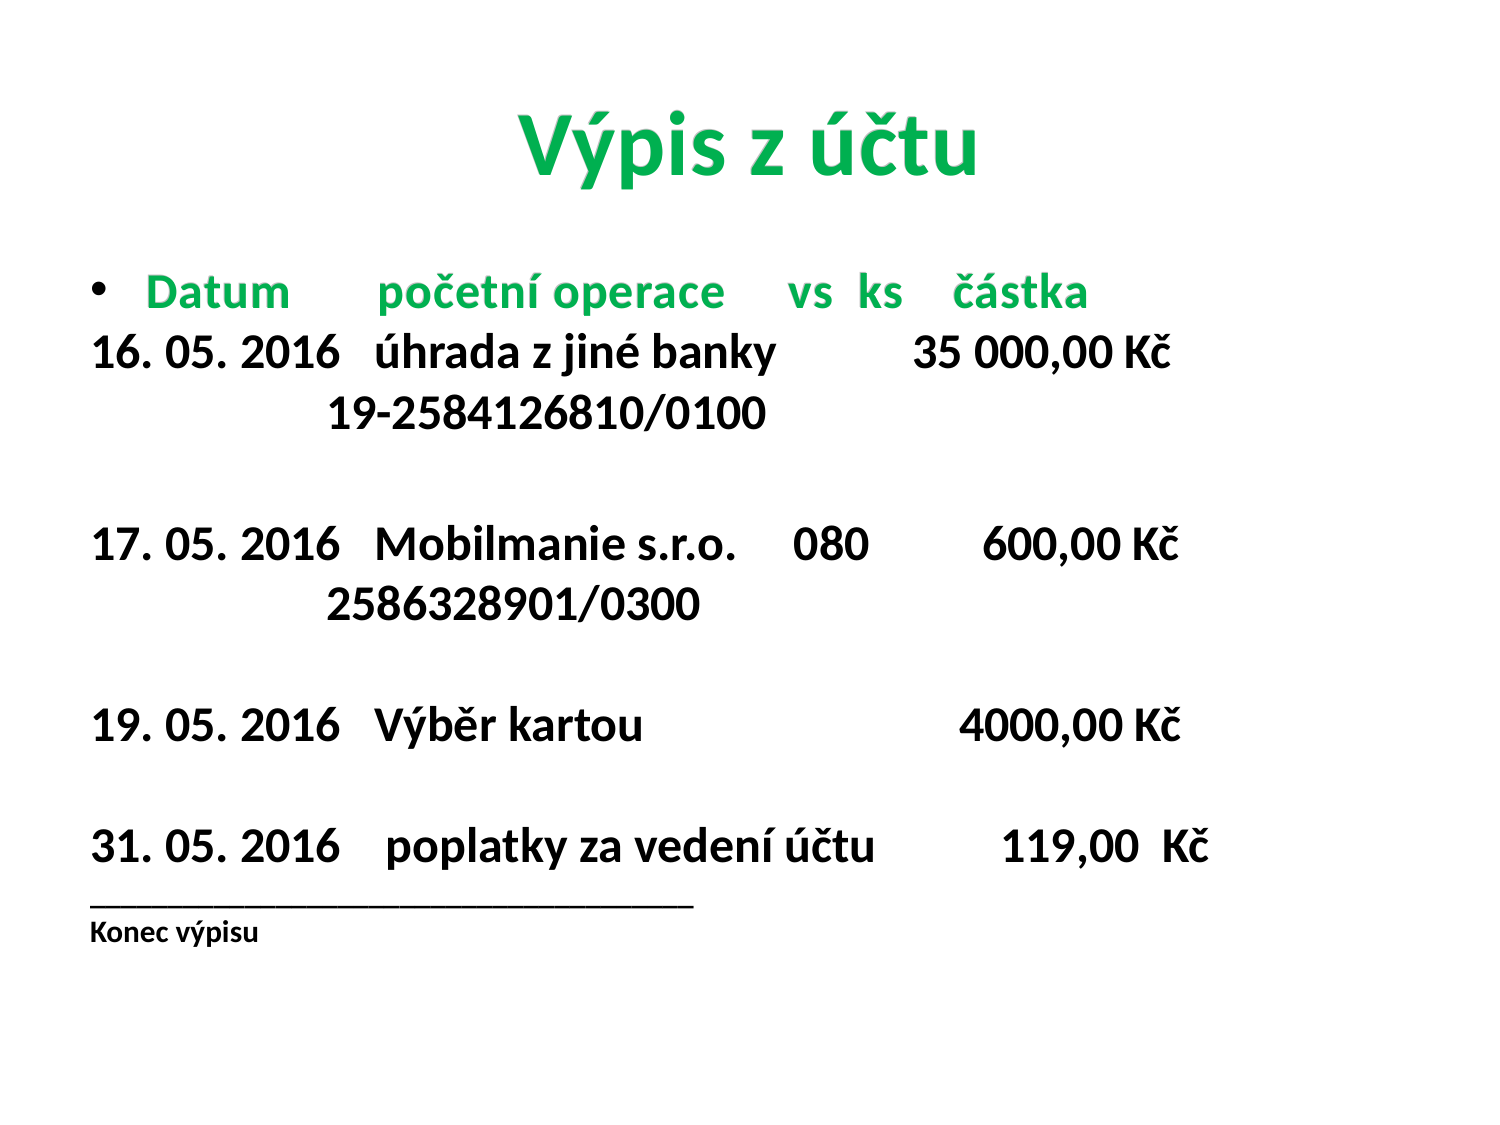

# Výpis z účtu
Datum početní operace vs ks částka
16. 05. 2016 úhrada z jiné banky 35 000,00 Kč
 19-2584126810/0100
17. 05. 2016 Mobilmanie s.r.o. 080 600,00 Kč
 2586328901/0300
19. 05. 2016 Výběr kartou 4000,00 Kč
31. 05. 2016 poplatky za vedení účtu 119,00 Kč
_______________________________________
Konec výpisu